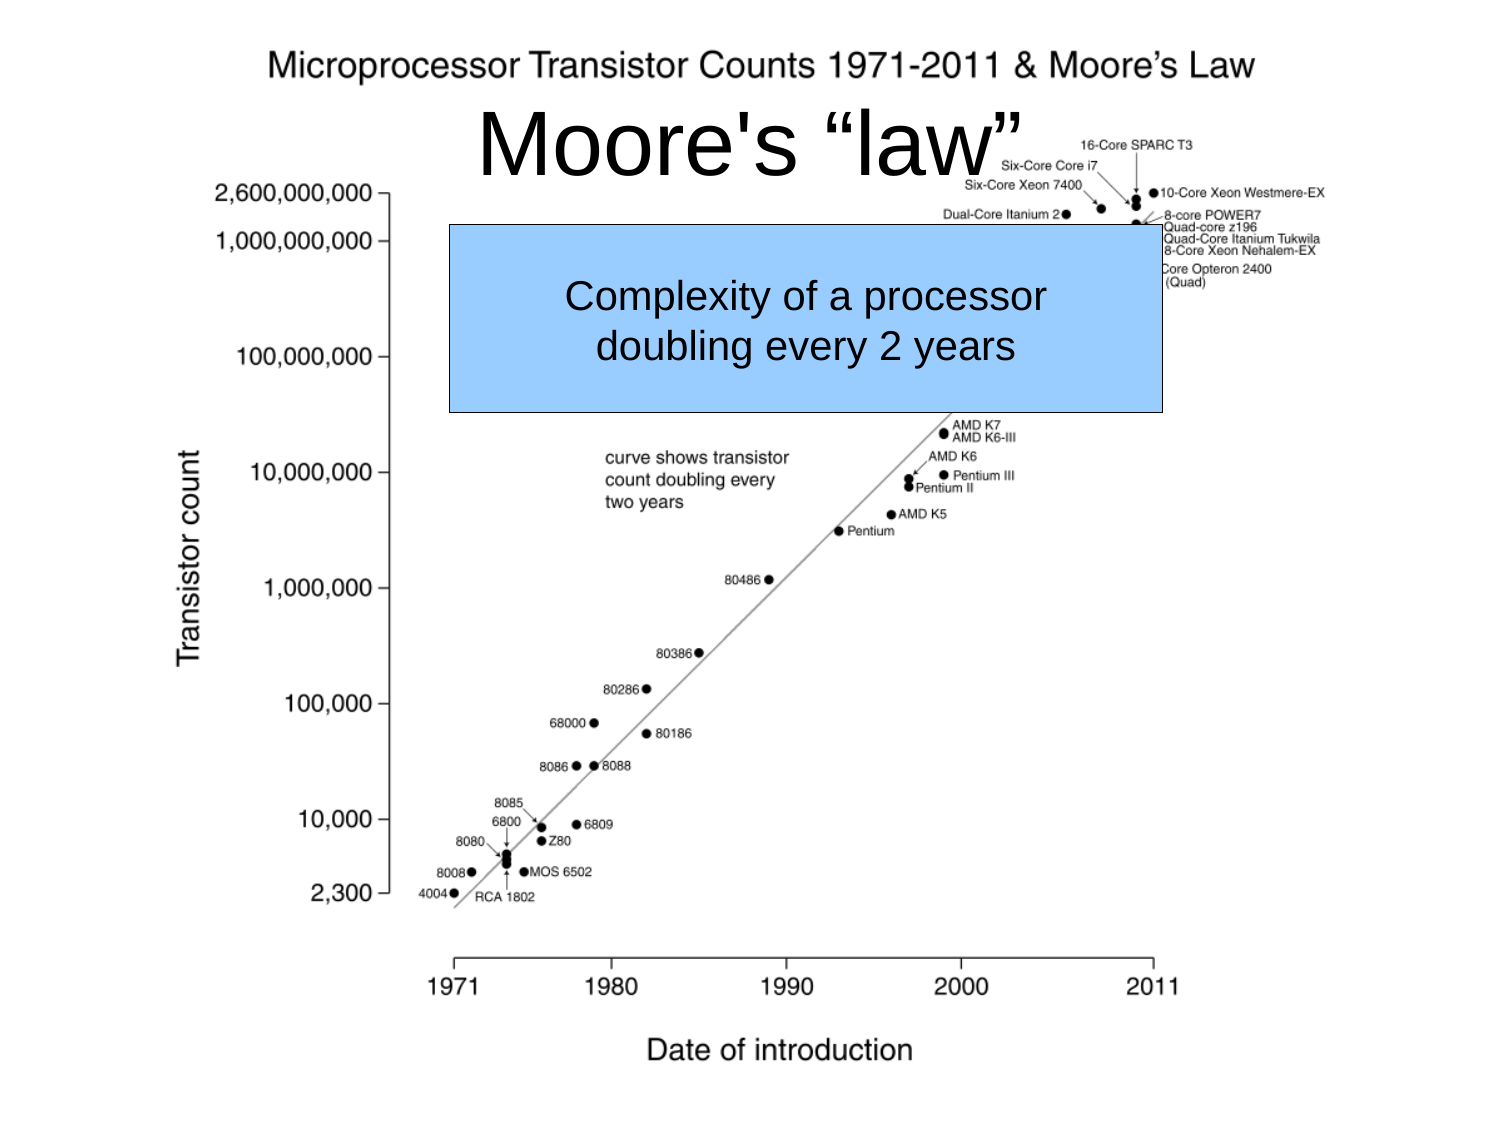

# Moore's “law”
Complexity of a processor
doubling every 2 years